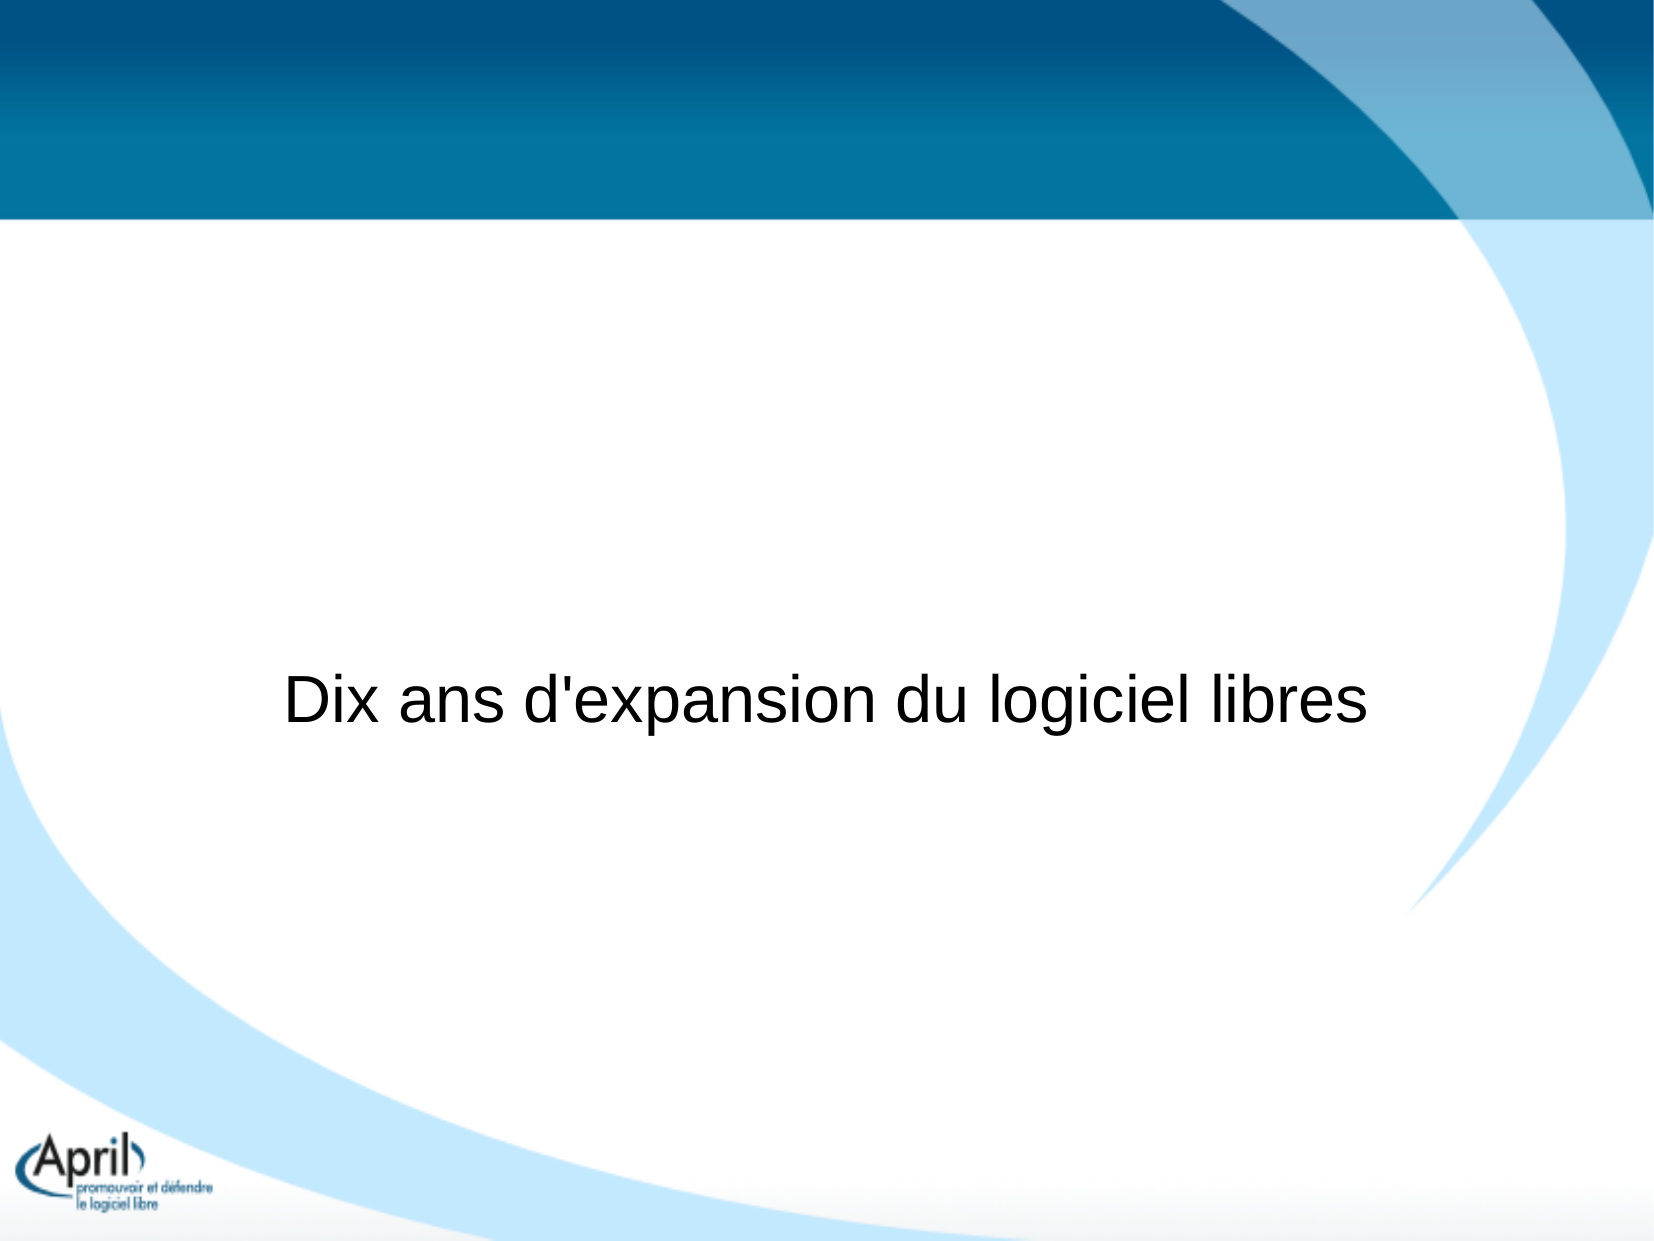

#
Dix ans d'expansion du logiciel libres